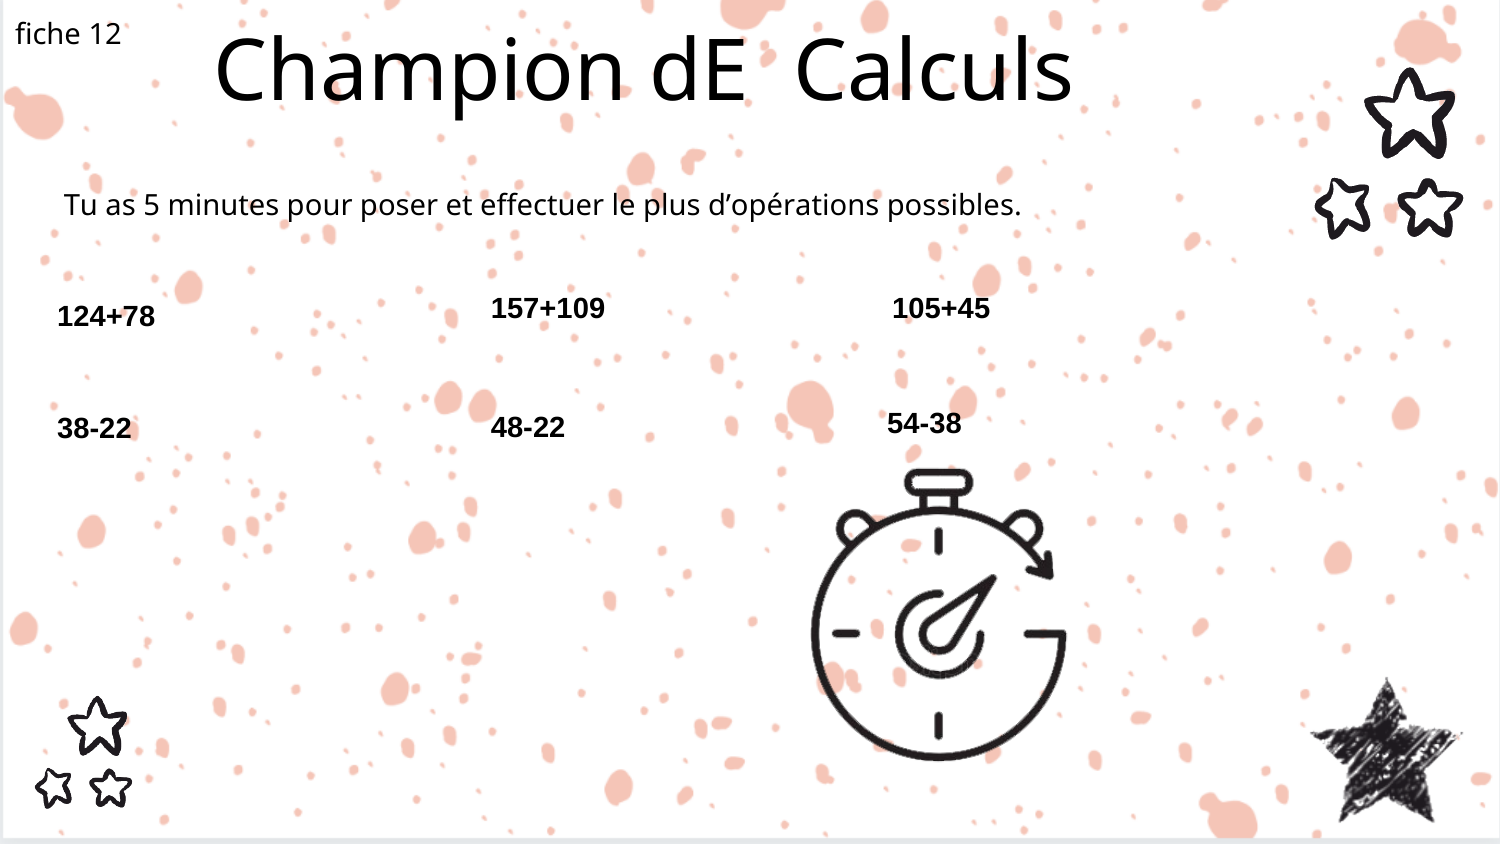

fiche 12
Champion dE Calculs
Tu as 5 minutes pour poser et effectuer le plus d’opérations possibles.
157+109
105+45
124+78
54-38
48-22
38-22